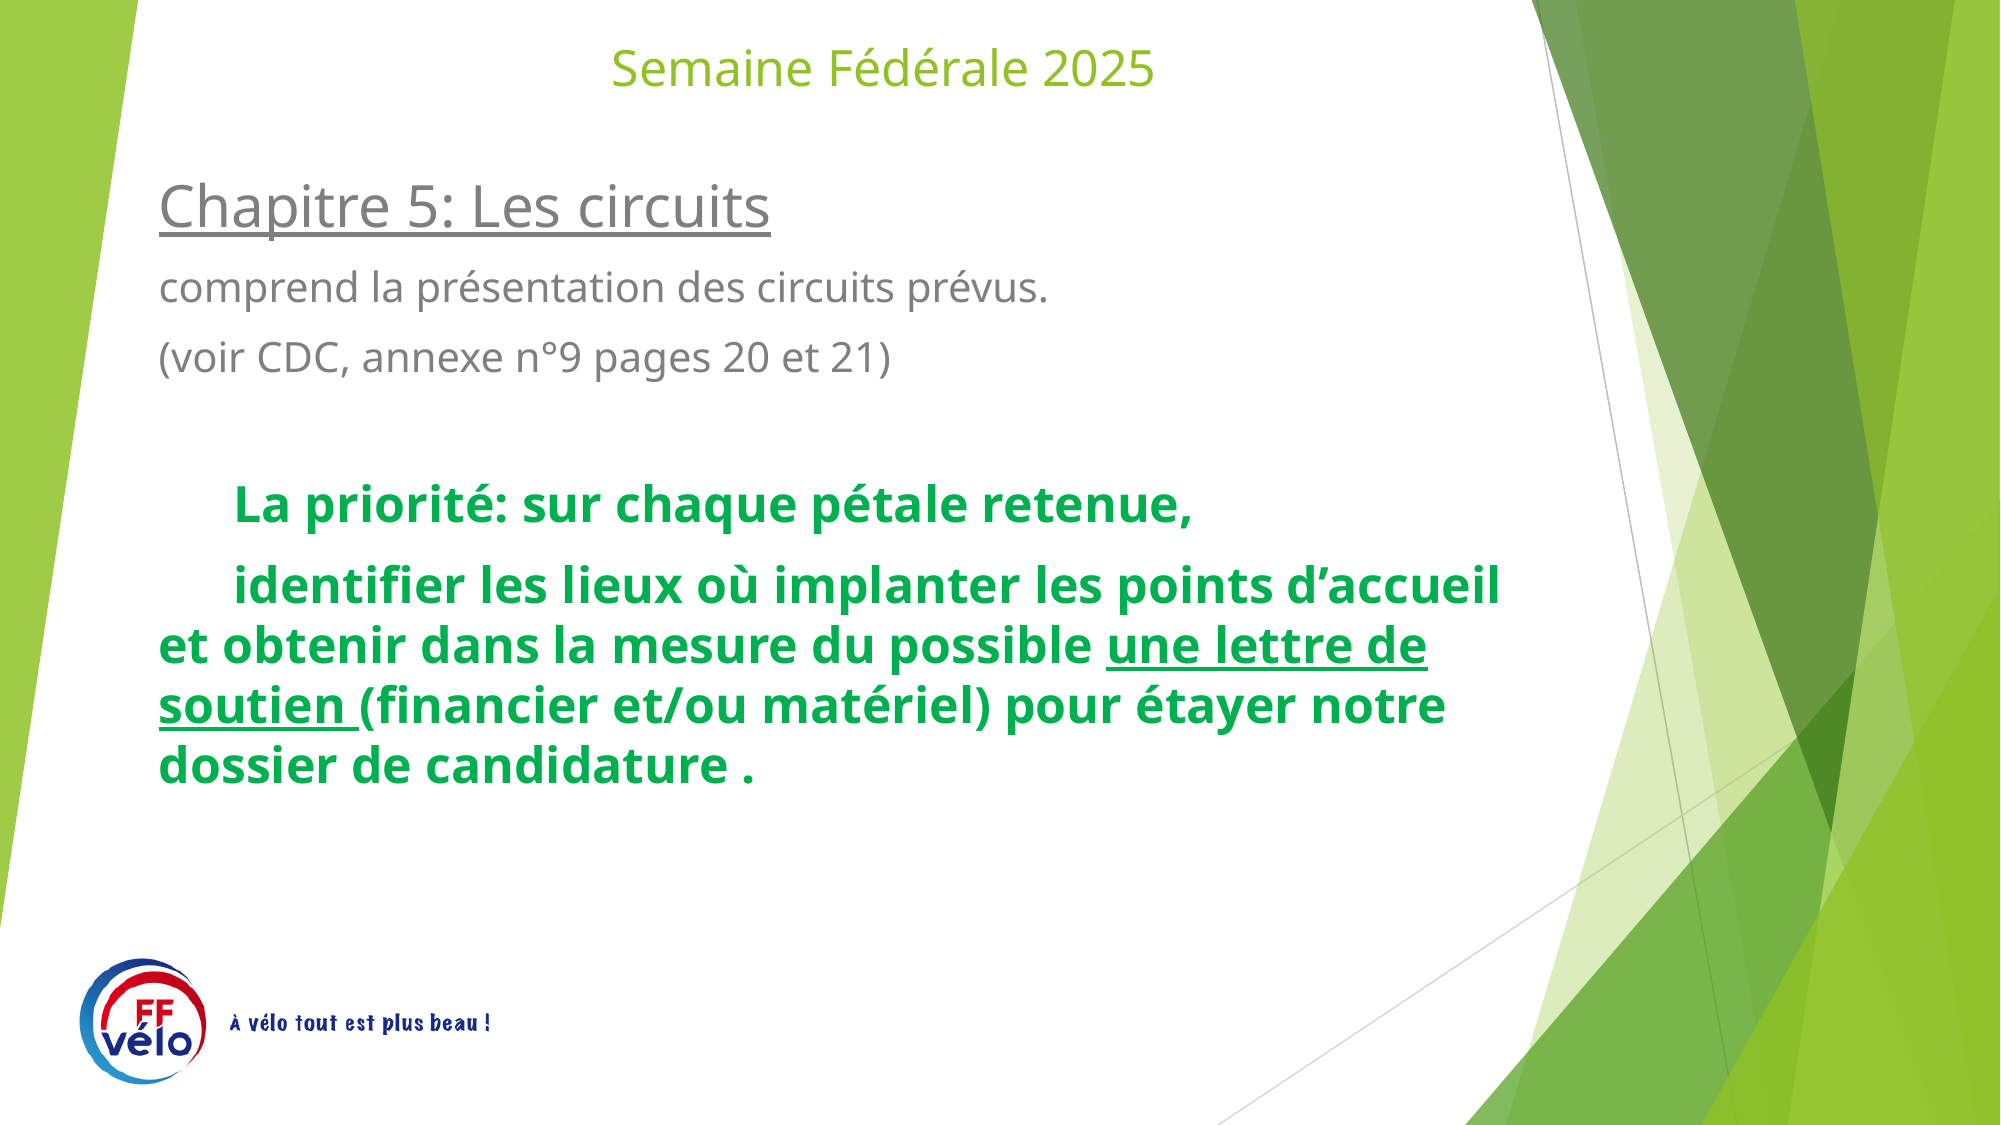

# Semaine Fédérale 2025
Chapitre 5: Les circuits
comprend la présentation des circuits prévus.
(voir CDC, annexe n°9 pages 20 et 21)
	La priorité: sur chaque pétale retenue,
	identifier les lieux où implanter les points d’accueil et obtenir dans la mesure du possible une lettre de soutien (financier et/ou matériel) pour étayer notre dossier de candidature .